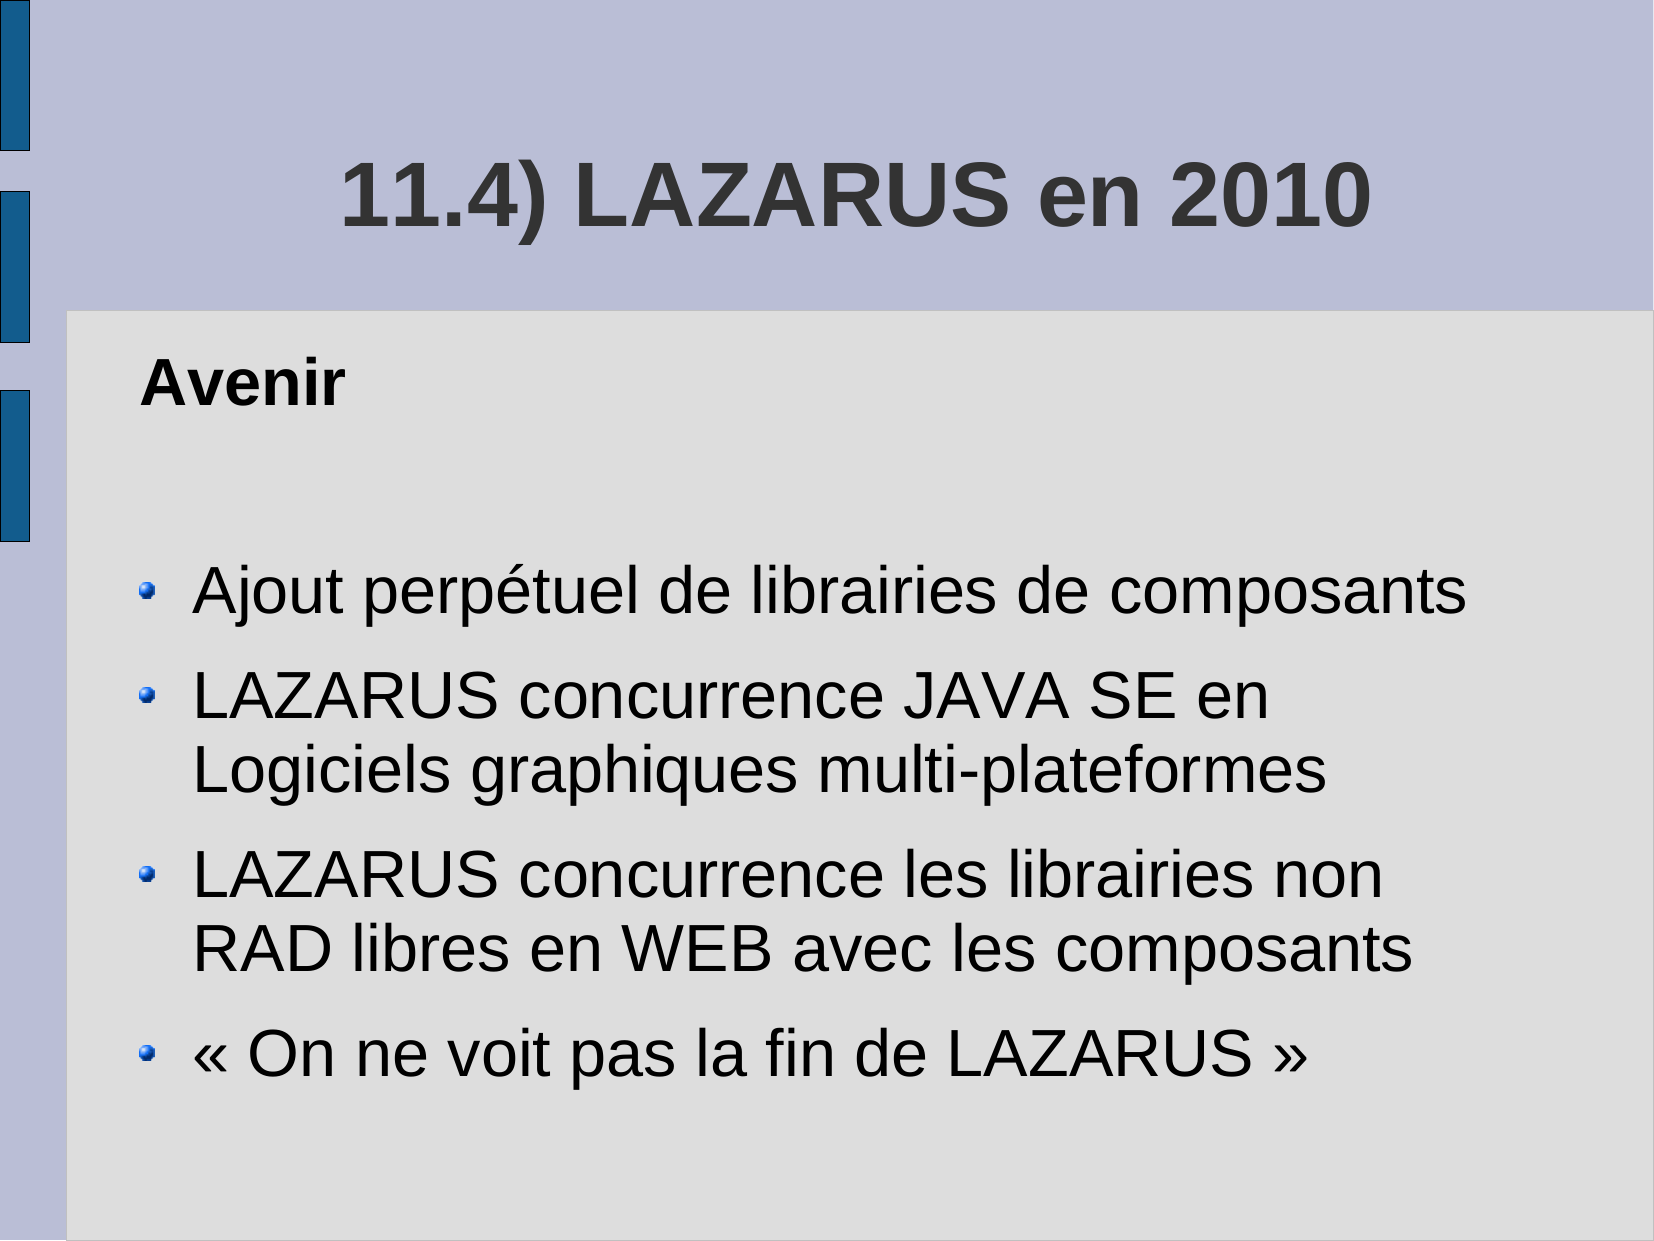

# 11.4) LAZARUS en 2010
Avenir
Ajout perpétuel de librairies de composants
LAZARUS concurrence JAVA SE en Logiciels graphiques multi-plateformes
LAZARUS concurrence les librairies non RAD libres en WEB avec les composants
« On ne voit pas la fin de LAZARUS »